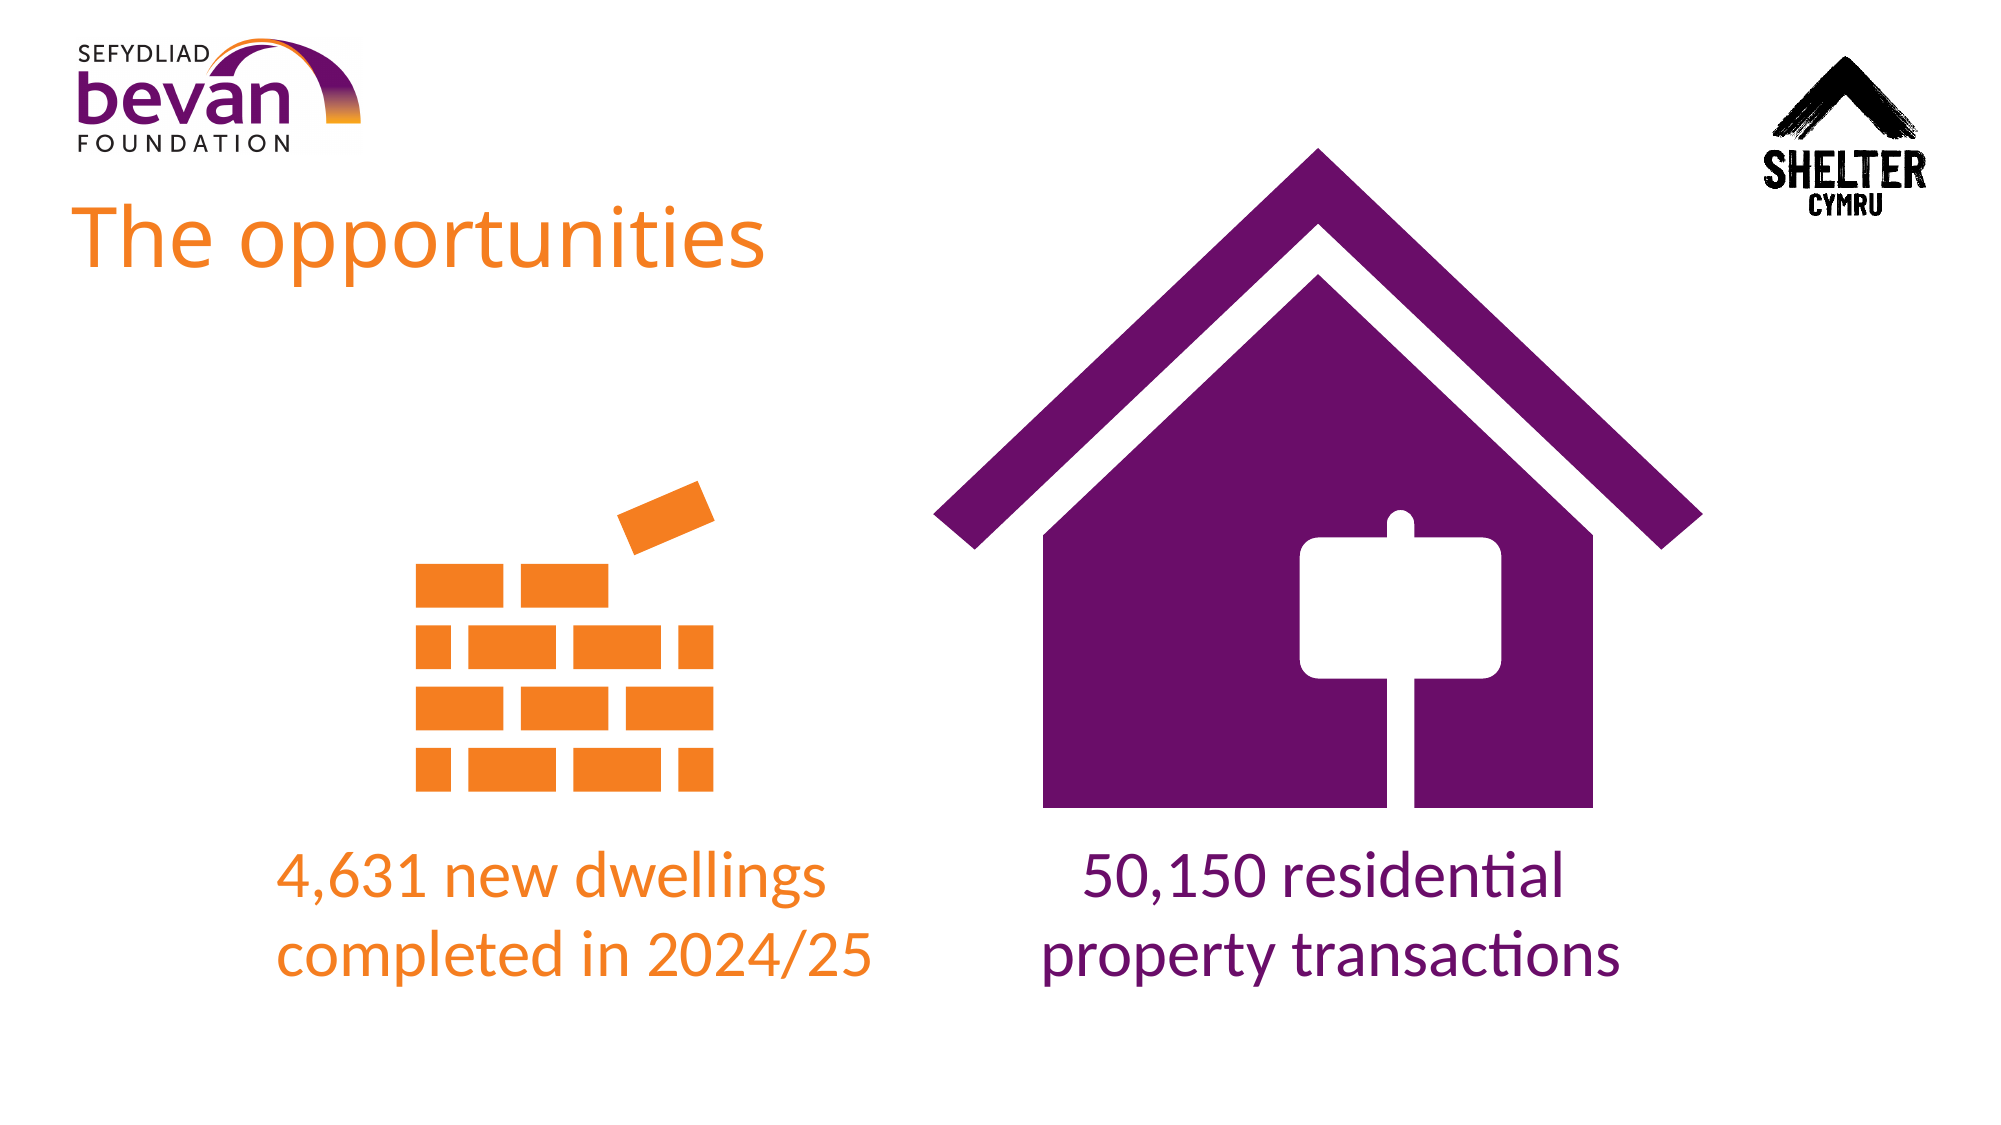

# The opportunities
4,631 new dwellings
completed in 2024/25
50,150 residential
property transactions